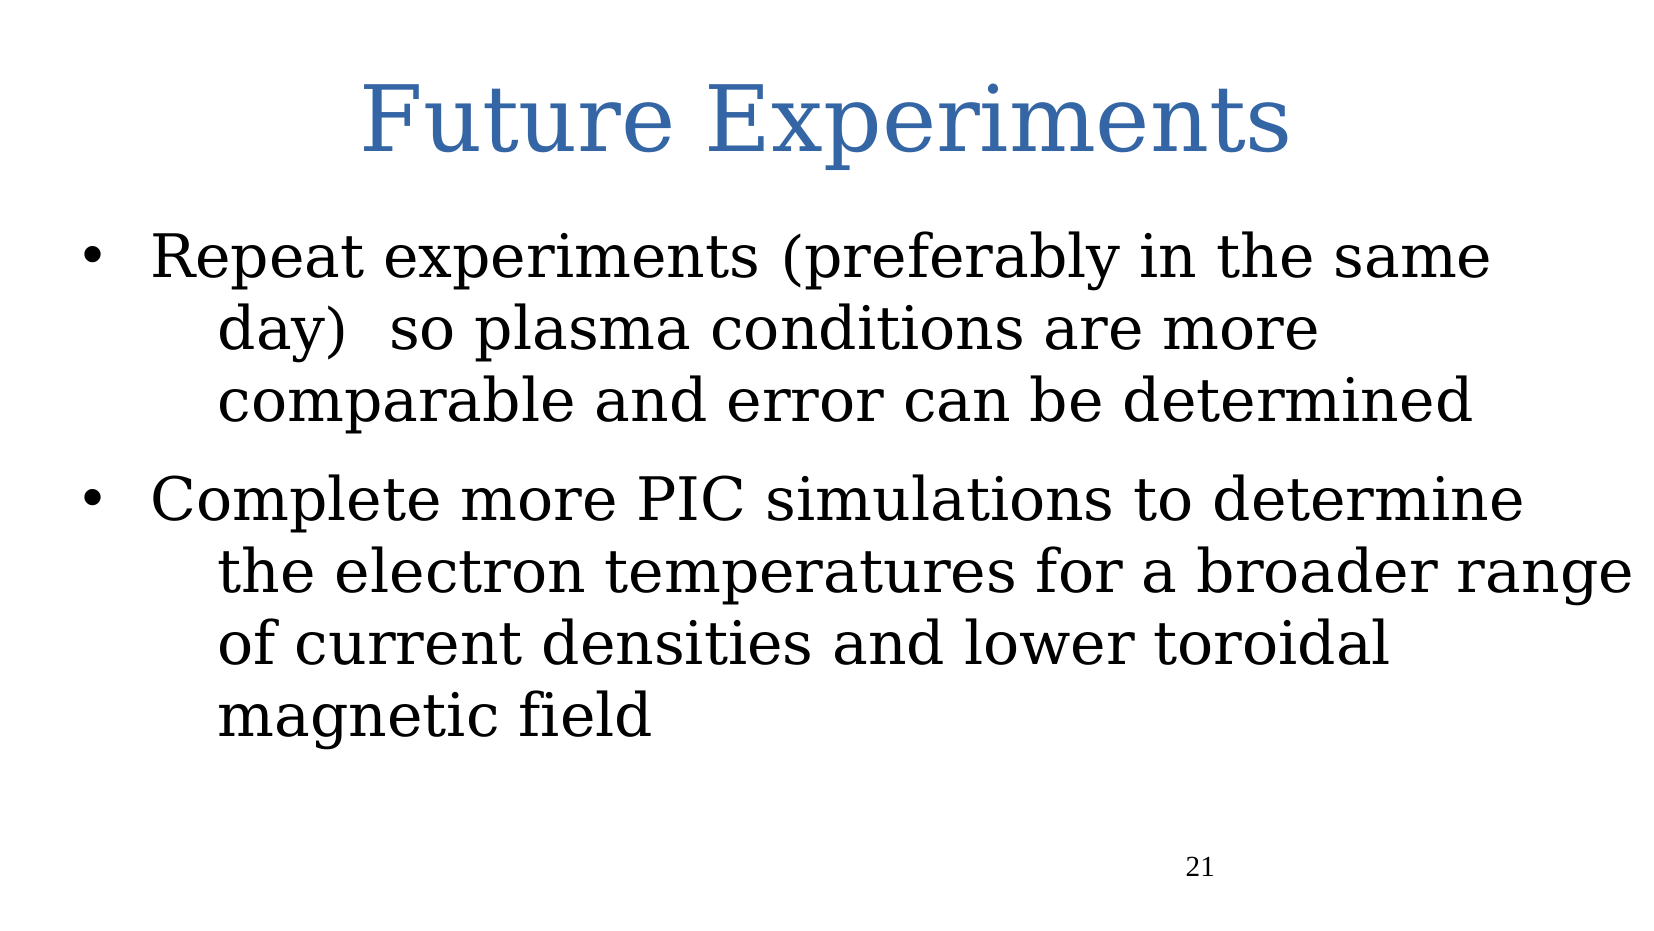

# Future Experiments
Repeat experiments (preferably in the same day) so plasma conditions are more comparable and error can be determined
Complete more PIC simulations to determine the electron temperatures for a broader range of current densities and lower toroidal magnetic field